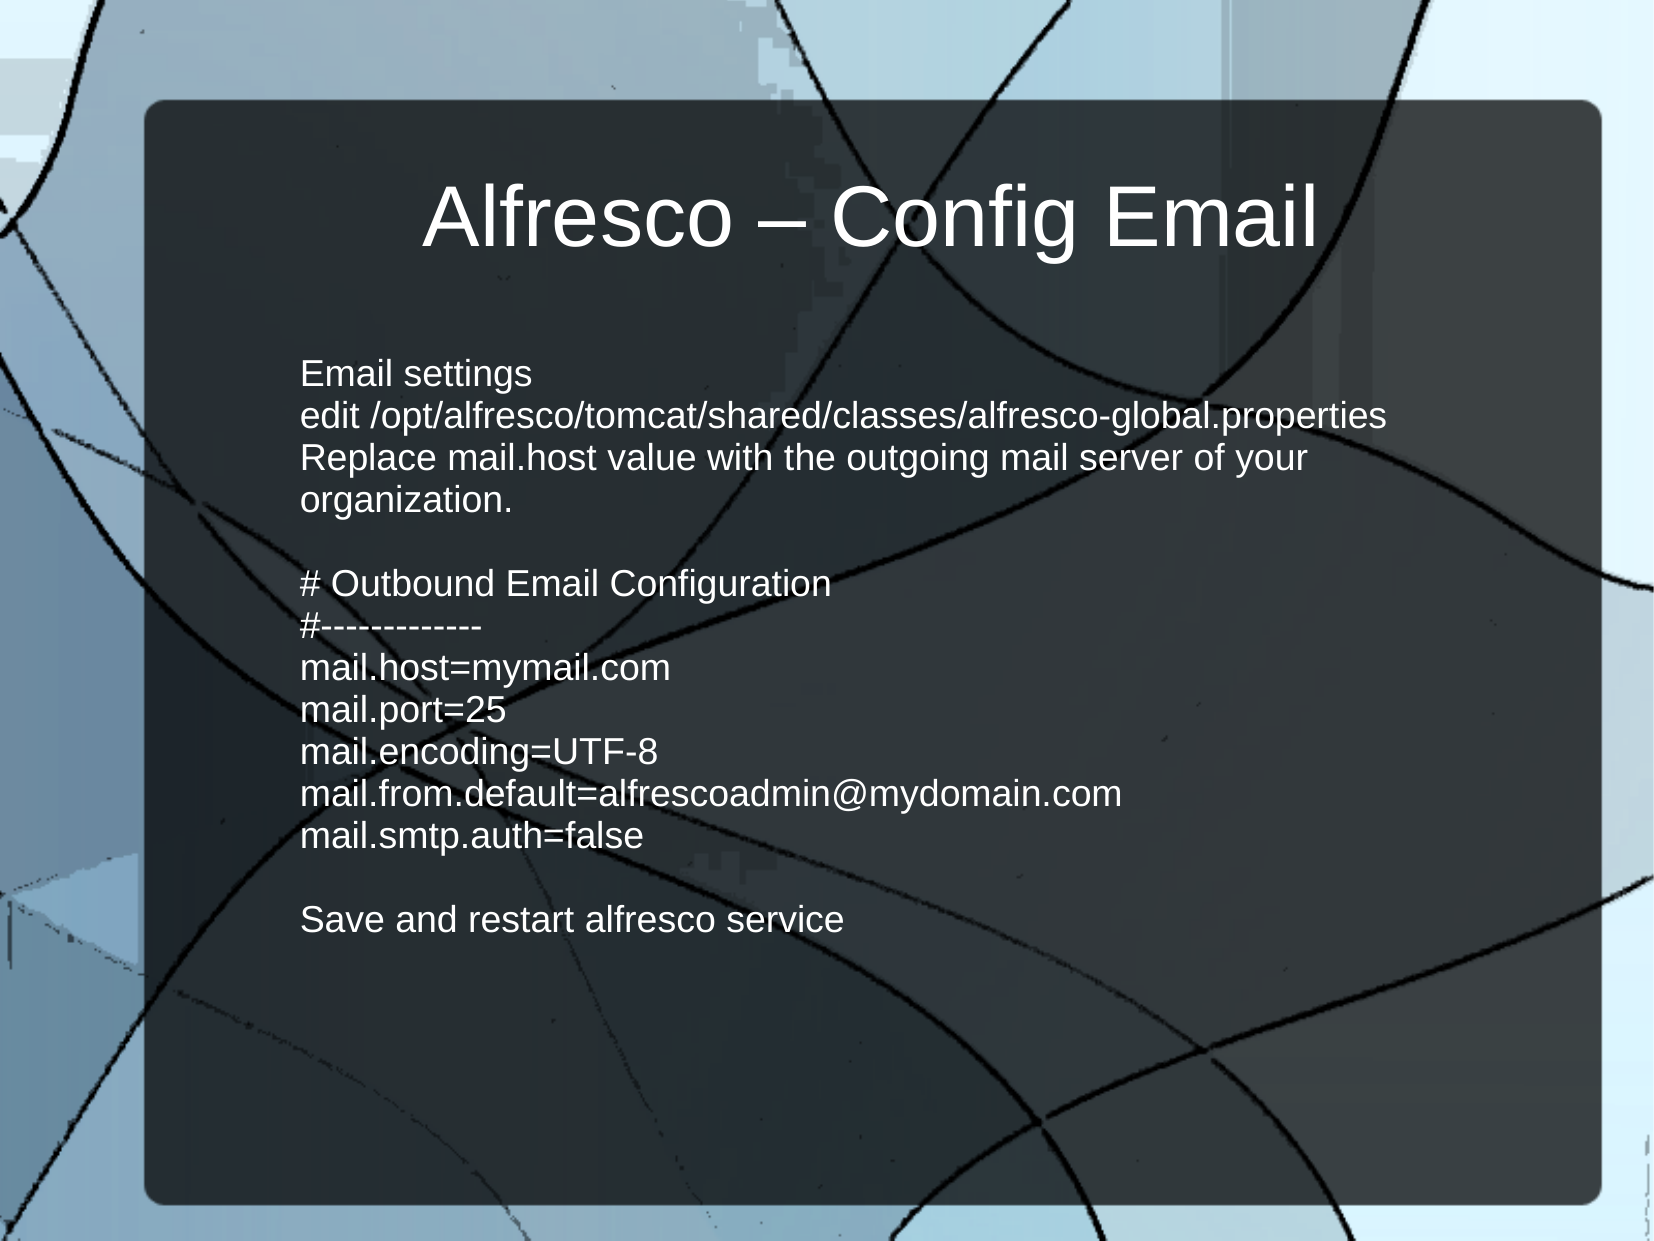

# Alfresco – Config Email
Email settings
edit /opt/alfresco/tomcat/shared/classes/alfresco-global.properties
Replace mail.host value with the outgoing mail server of your organization.
# Outbound Email Configuration
#-------------
mail.host=mymail.com
mail.port=25
mail.encoding=UTF-8
mail.from.default=alfrescoadmin@mydomain.com
mail.smtp.auth=false
Save and restart alfresco service